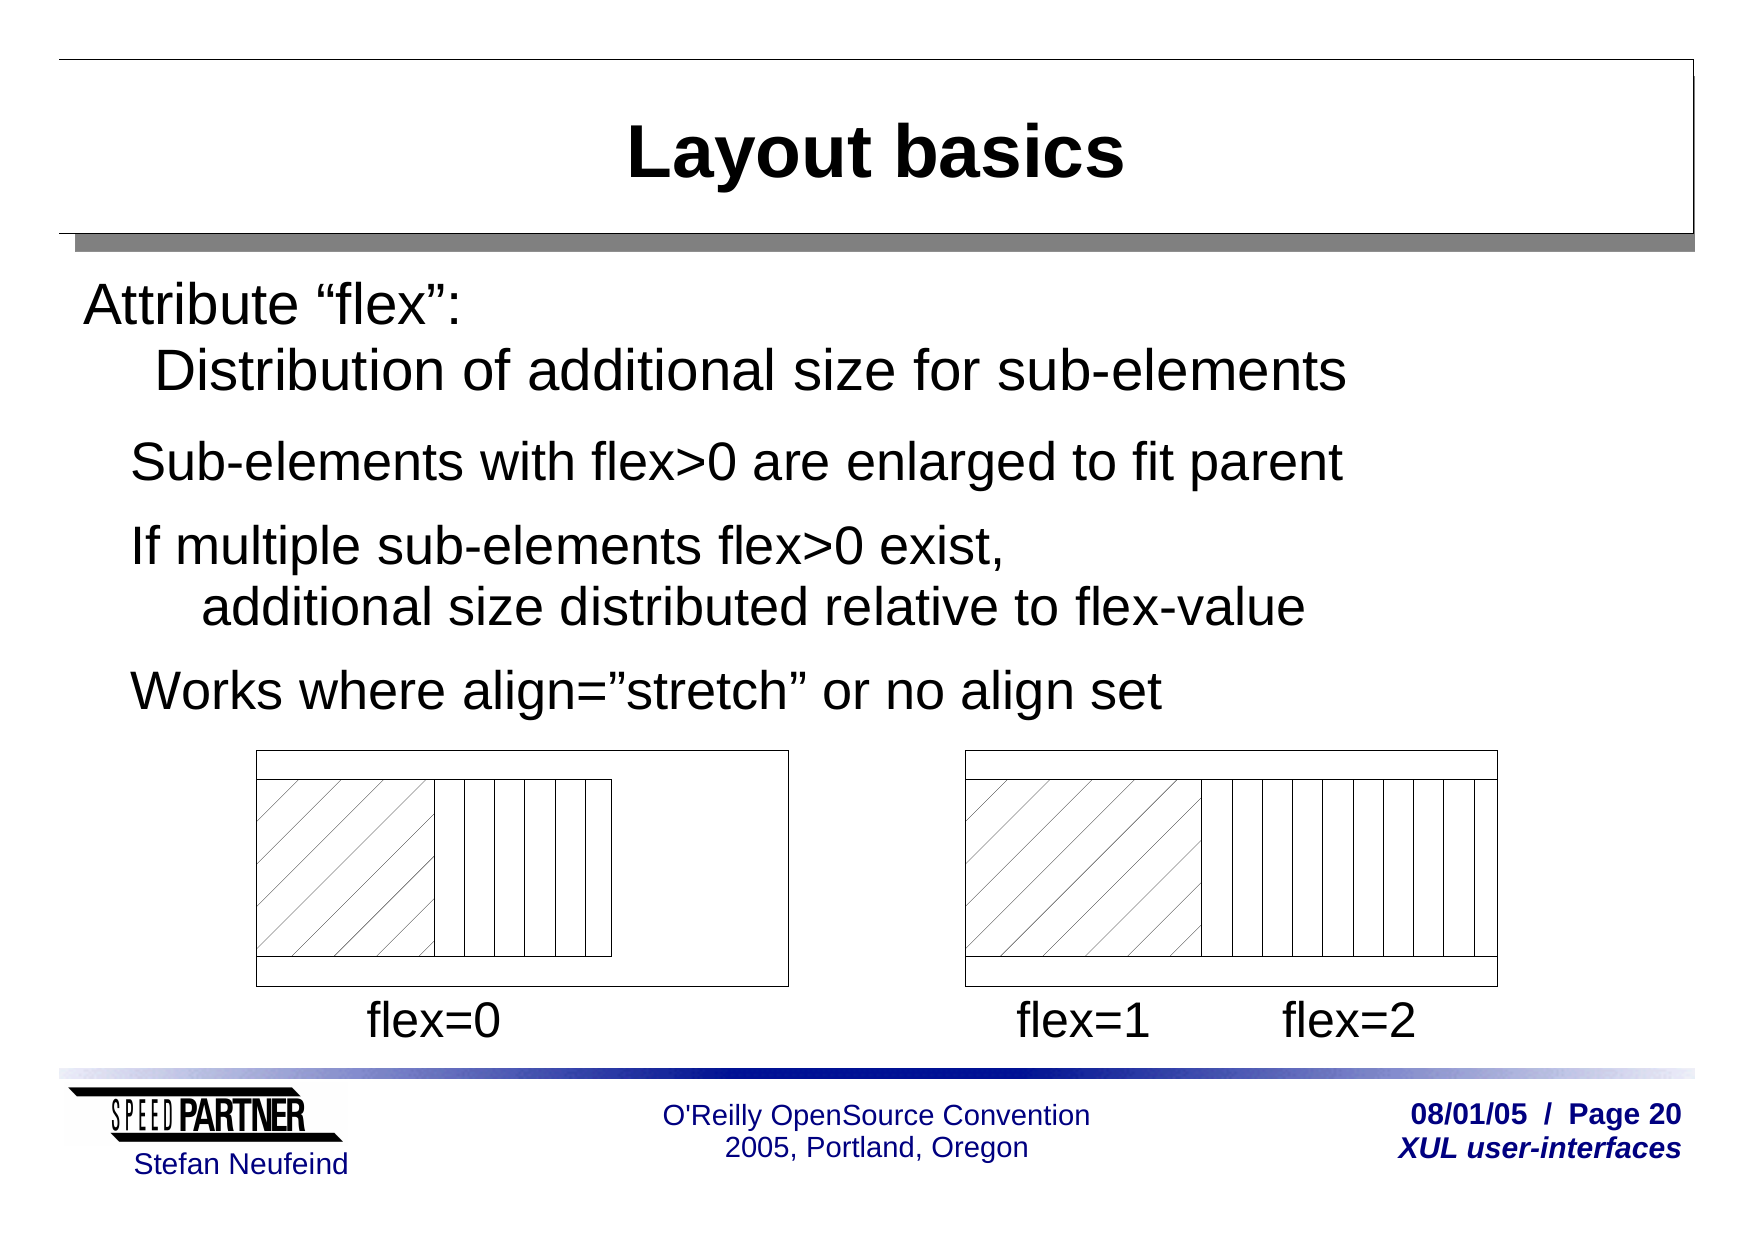

# Layout basics
Attribute “flex”:
Distribution of additional size for sub-elements
Sub-elements with flex>0 are enlarged to fit parent
If multiple sub-elements flex>0 exist,
additional size distributed relative to flex-value
Works where align=”stretch” or no align set
flex=0
flex=1
flex=2